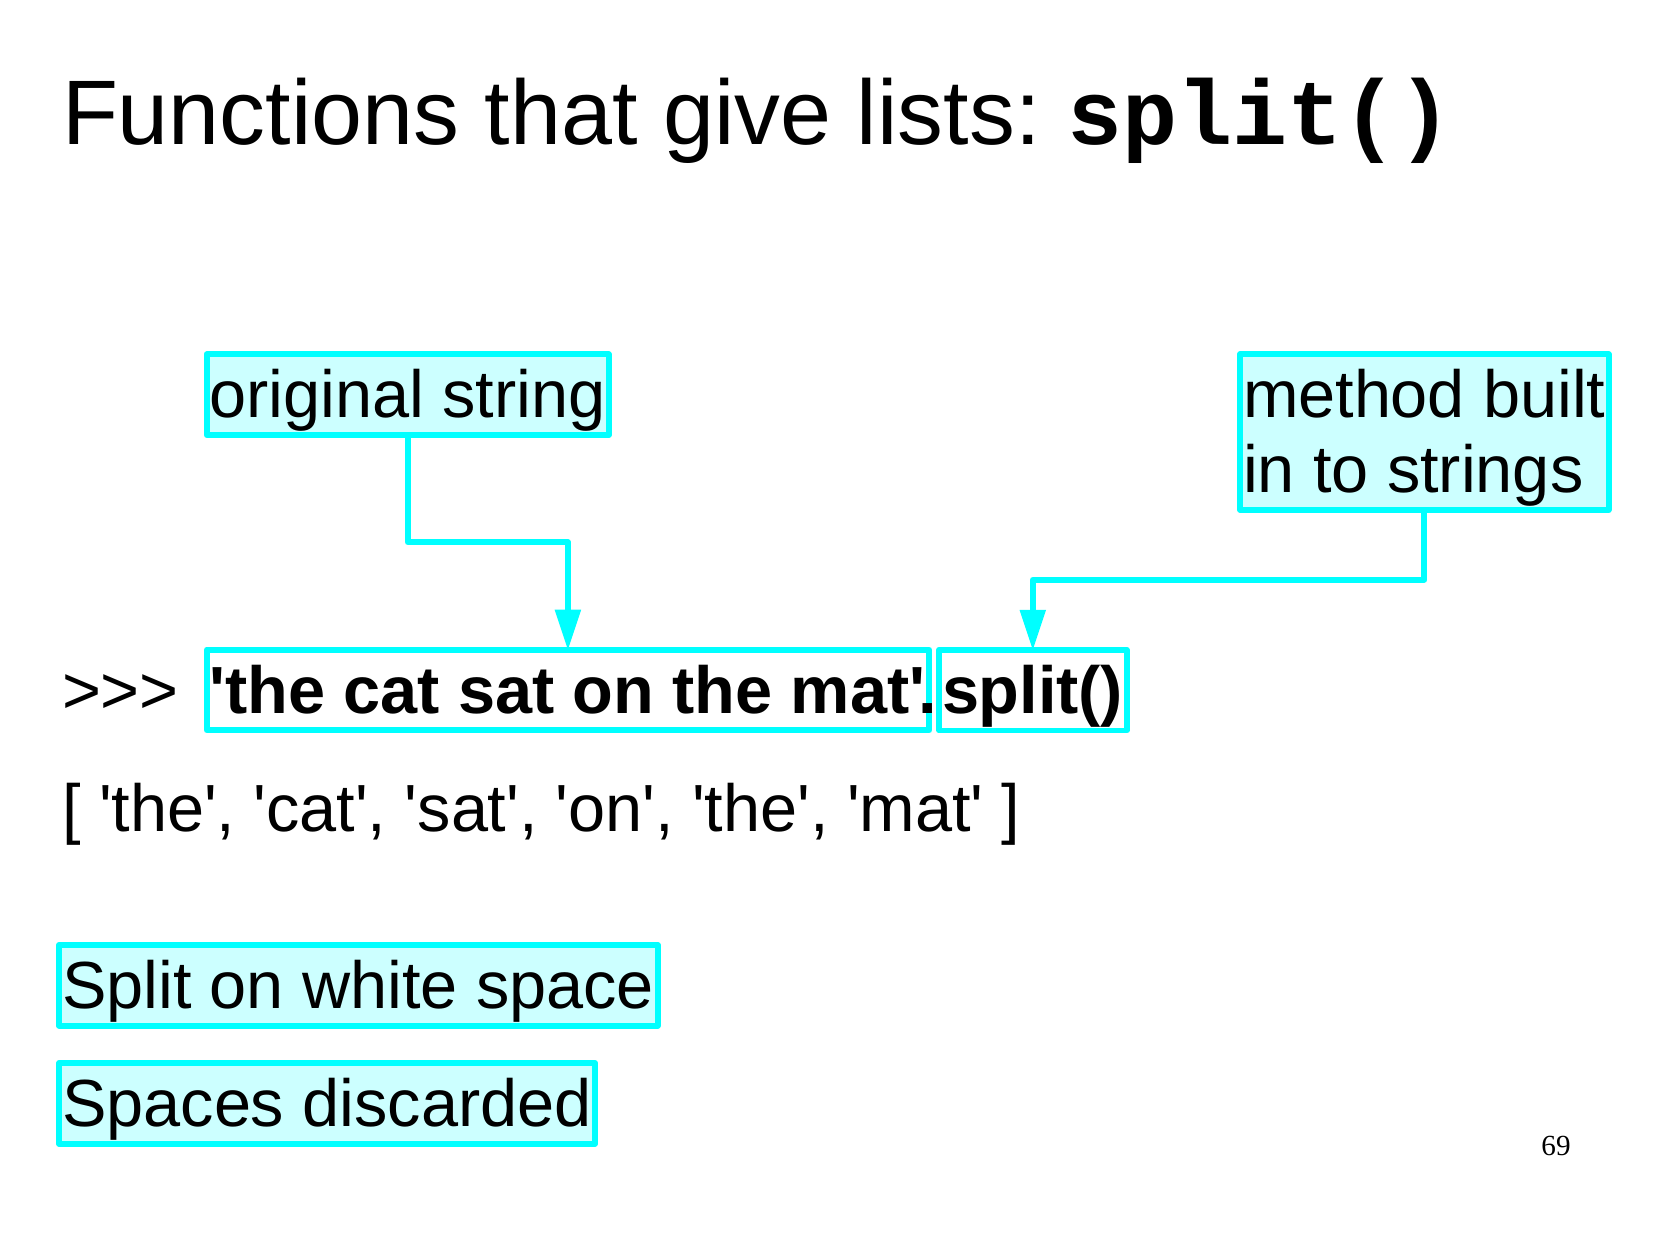

Functions that give lists: split()
original string
method built
in to strings
'the cat sat on the mat'
.
split()
>>>
[ 'the', 'cat', 'sat', 'on', 'the', 'mat' ]
Split on white space
Spaces discarded
69